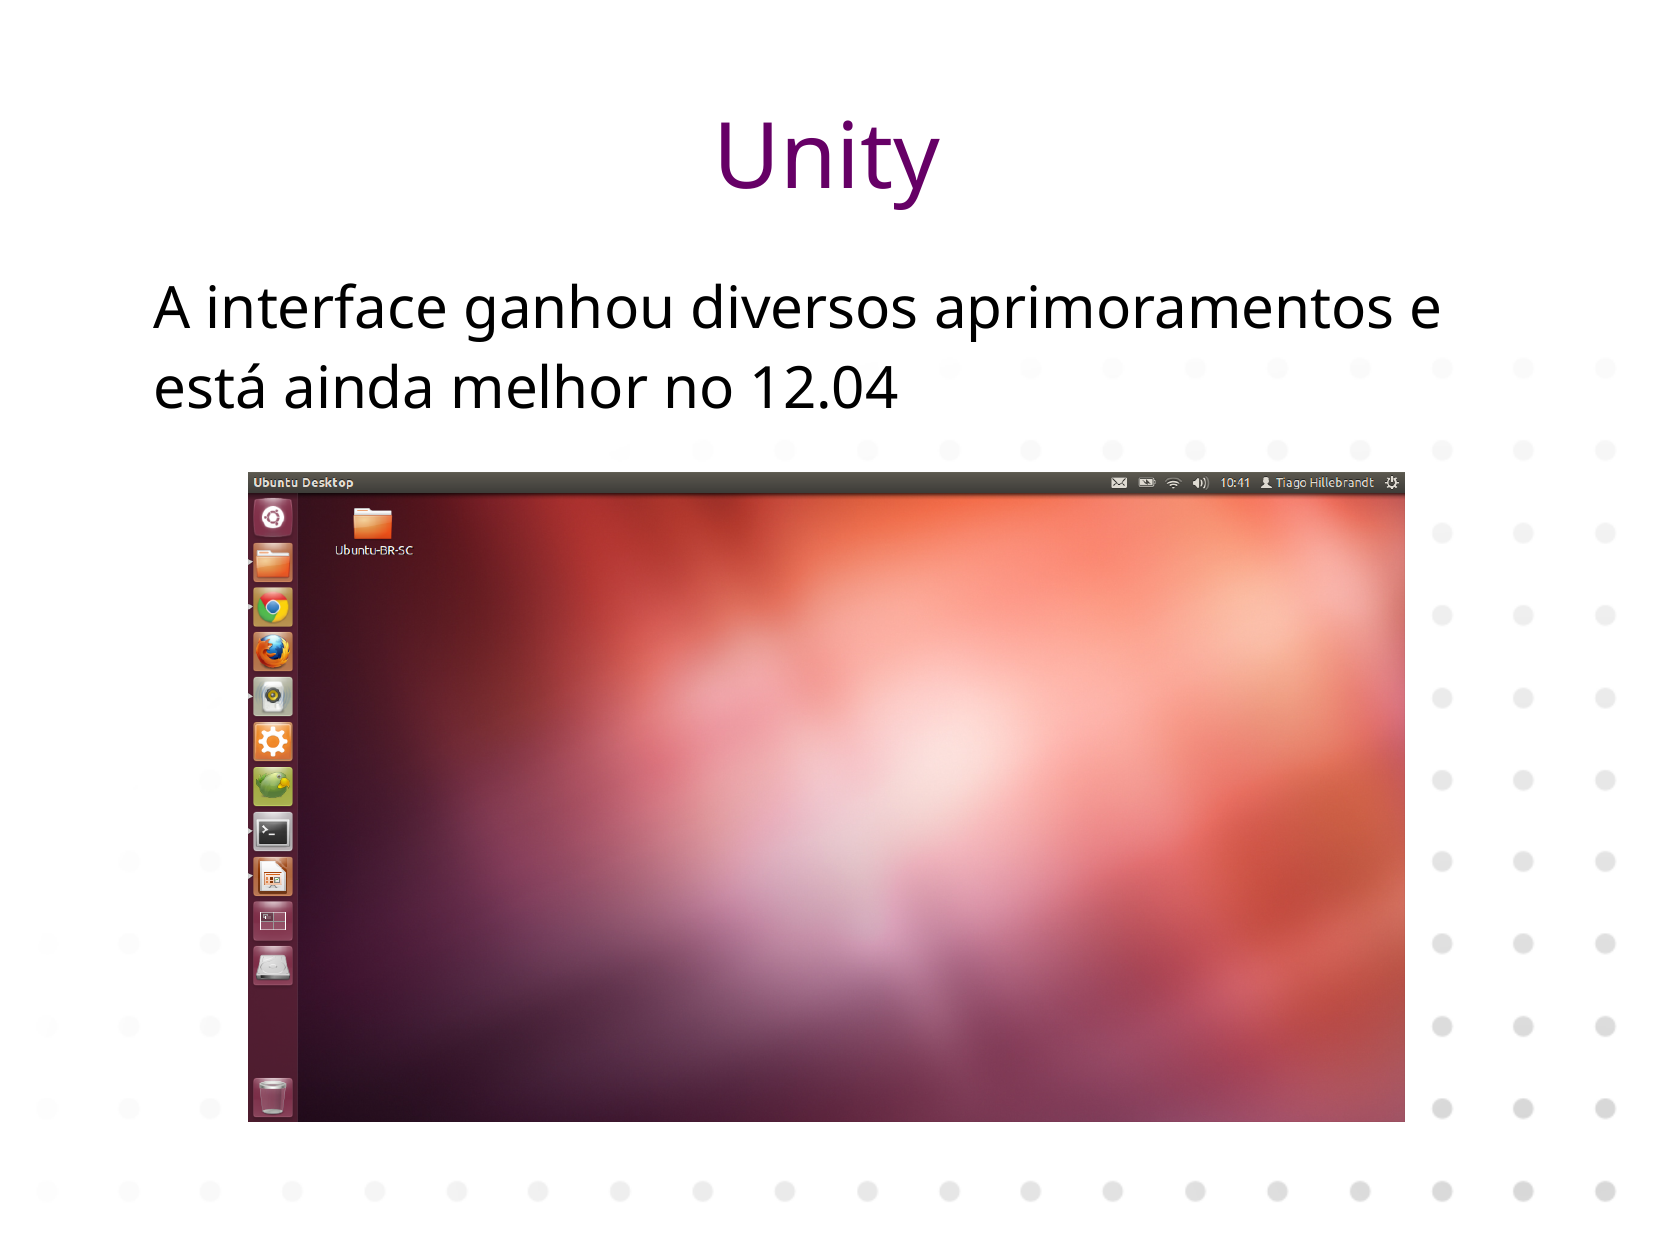

# Unity
A interface ganhou diversos aprimoramentos e está ainda melhor no 12.04